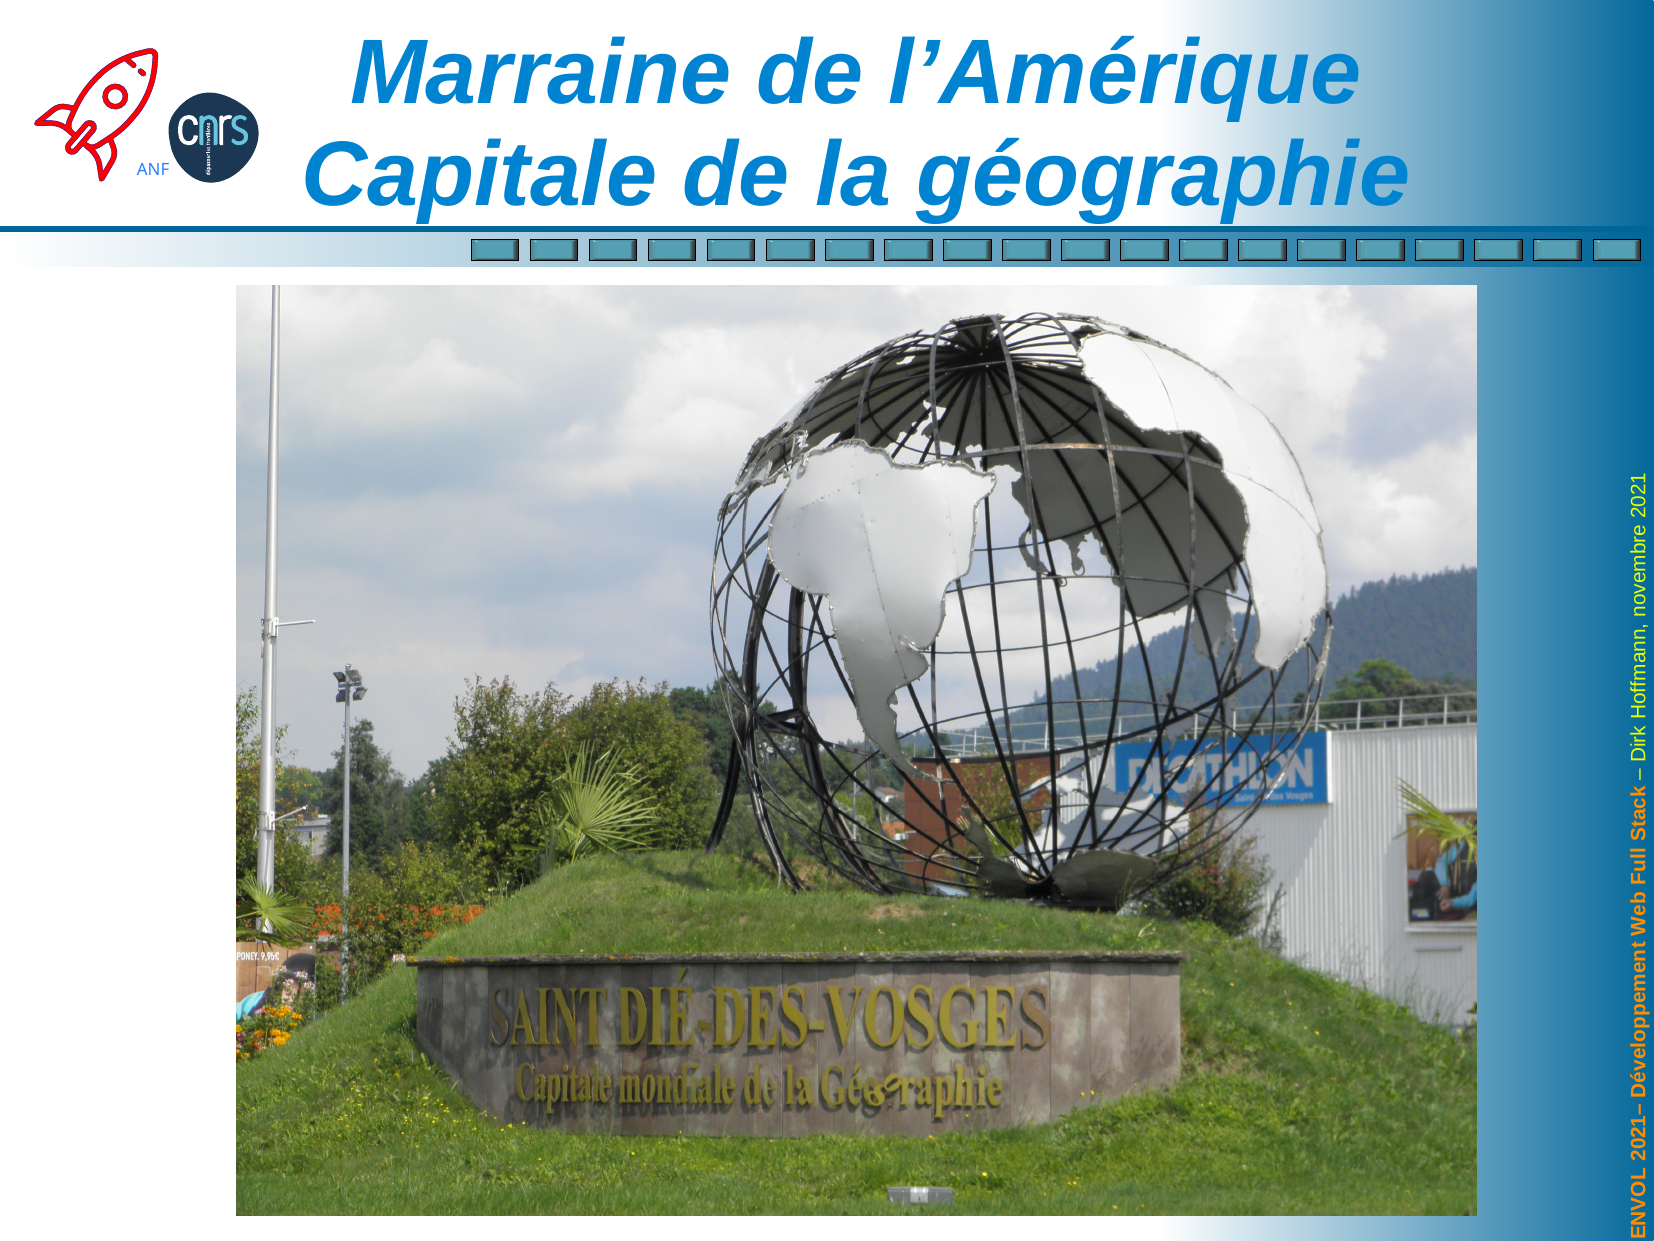

# Marraine de l’Amérique
Capitale de la géographie